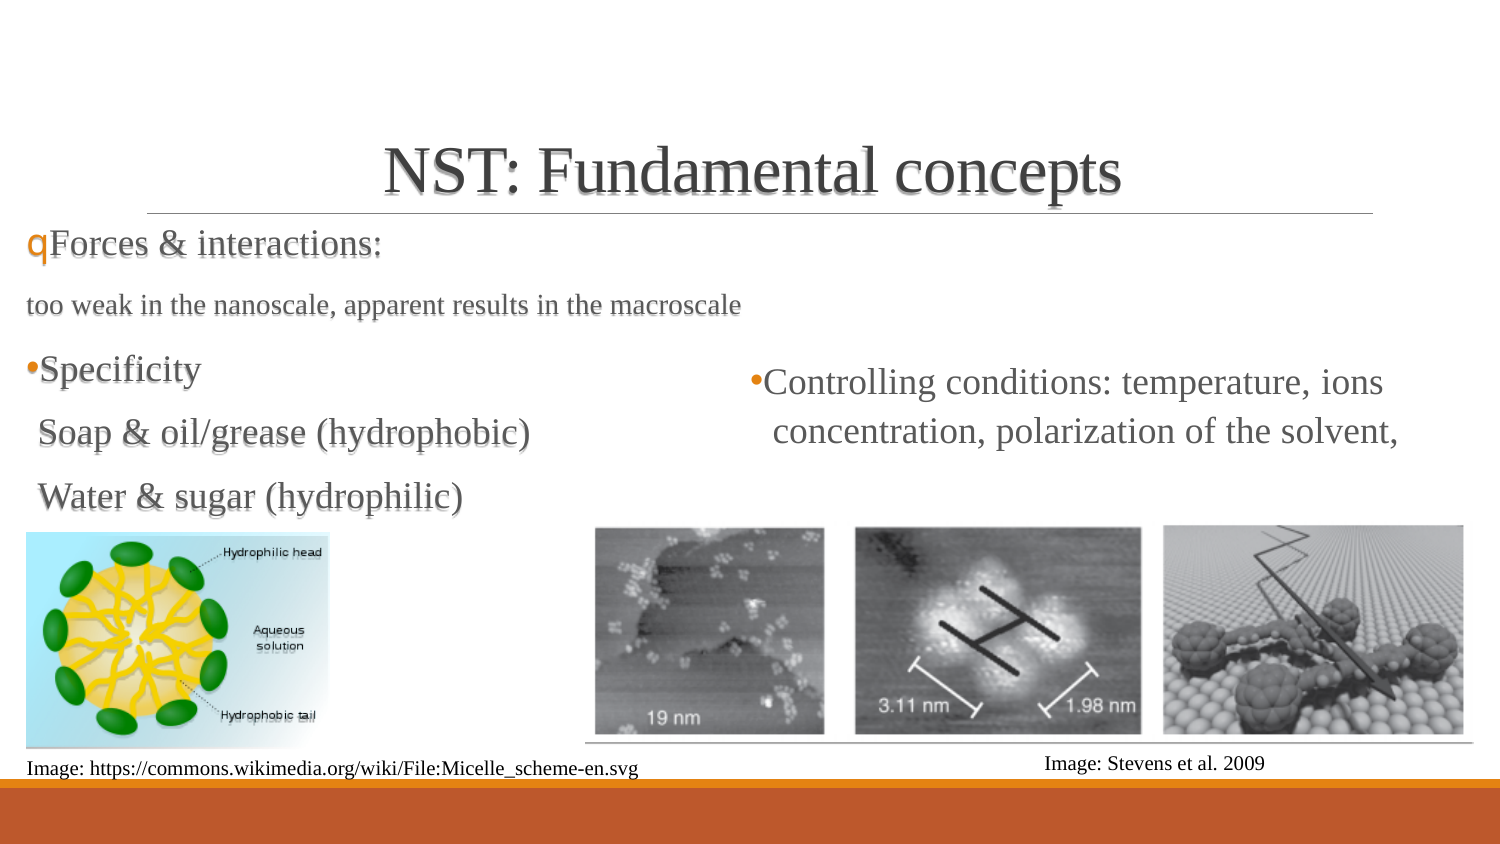

# NST: Fundamental concepts
Forces & interactions:
too weak in the nanoscale, apparent results in the macroscale
Specificity
Soap & oil/grease (hydrophobic)
Water & sugar (hydrophilic)
Controlling conditions: temperature, ions concentration, polarization of the solvent,
Image: Stevens et al. 2009
Image: https://commons.wikimedia.org/wiki/File:Micelle_scheme-en.svg